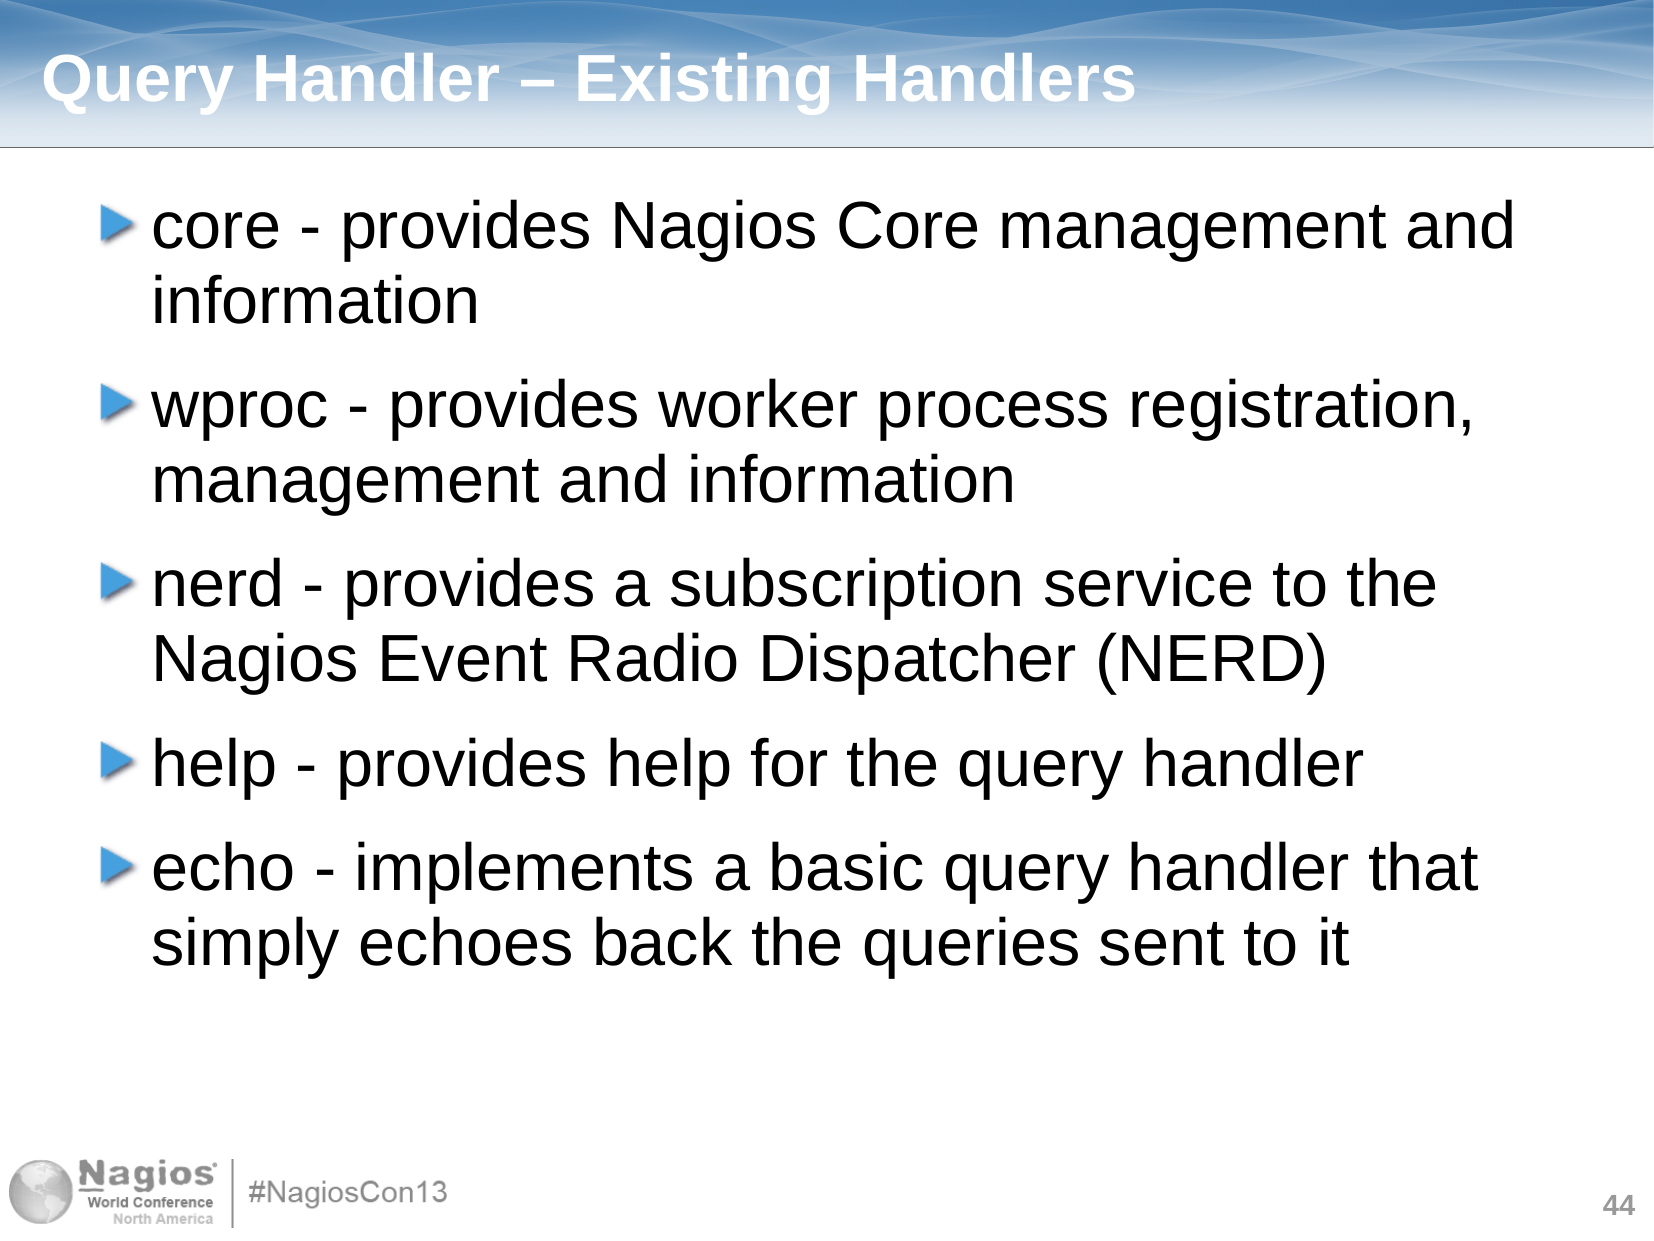

# Query Handler – Existing Handlers
core - provides Nagios Core management and information
wproc - provides worker process registration, management and information
nerd - provides a subscription service to the Nagios Event Radio Dispatcher (NERD)
help - provides help for the query handler
echo - implements a basic query handler that simply echoes back the queries sent to it
44